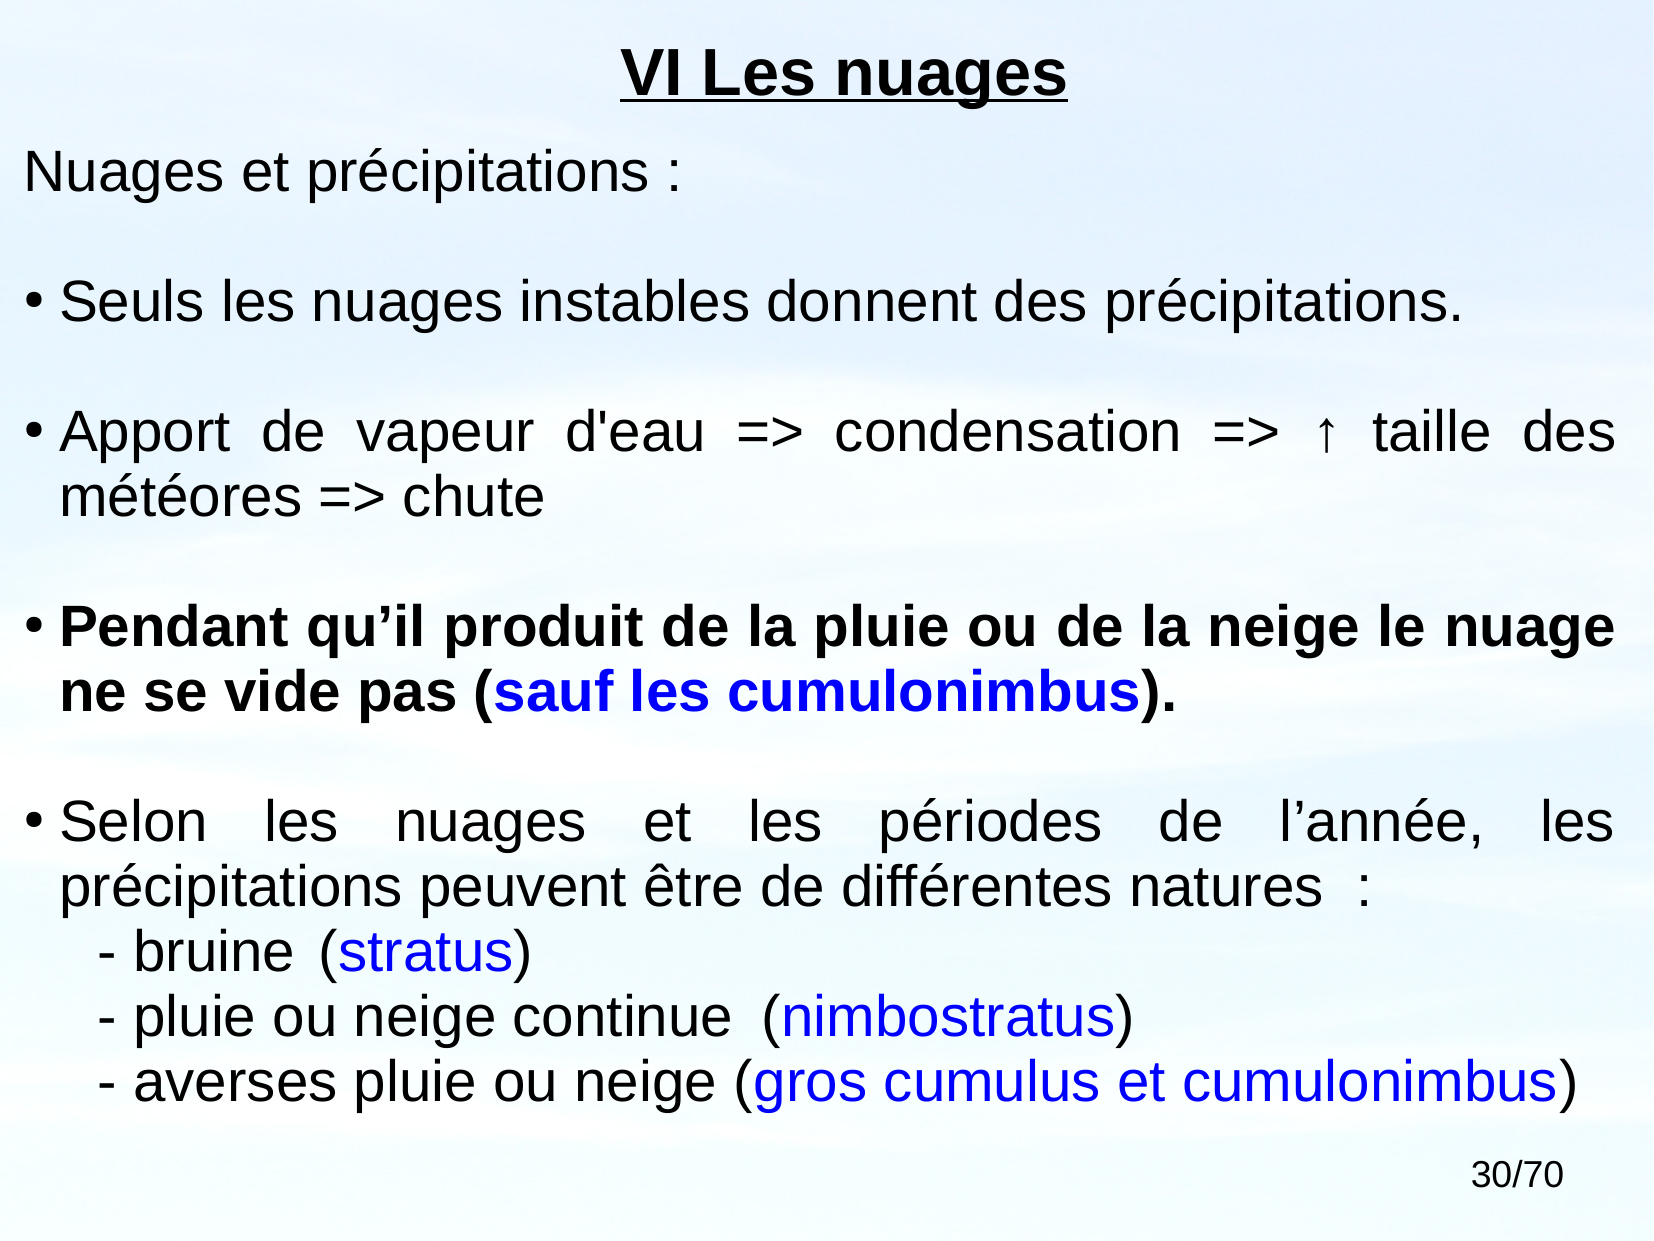

# VI Les nuages
Nuages et précipitations :
Seuls les nuages instables donnent des précipitations.
Apport de vapeur d'eau => condensation => ↑ taille des météores => chute
Pendant qu’il produit de la pluie ou de la neige le nuage ne se vide pas (sauf les cumulonimbus).
Selon les nuages et les périodes de l’année, les précipitations peuvent être de différentes natures  :
	- bruine 	(stratus)
	- pluie ou neige continue 	(nimbostratus)
	- averses pluie ou neige (gros cumulus et cumulonimbus)